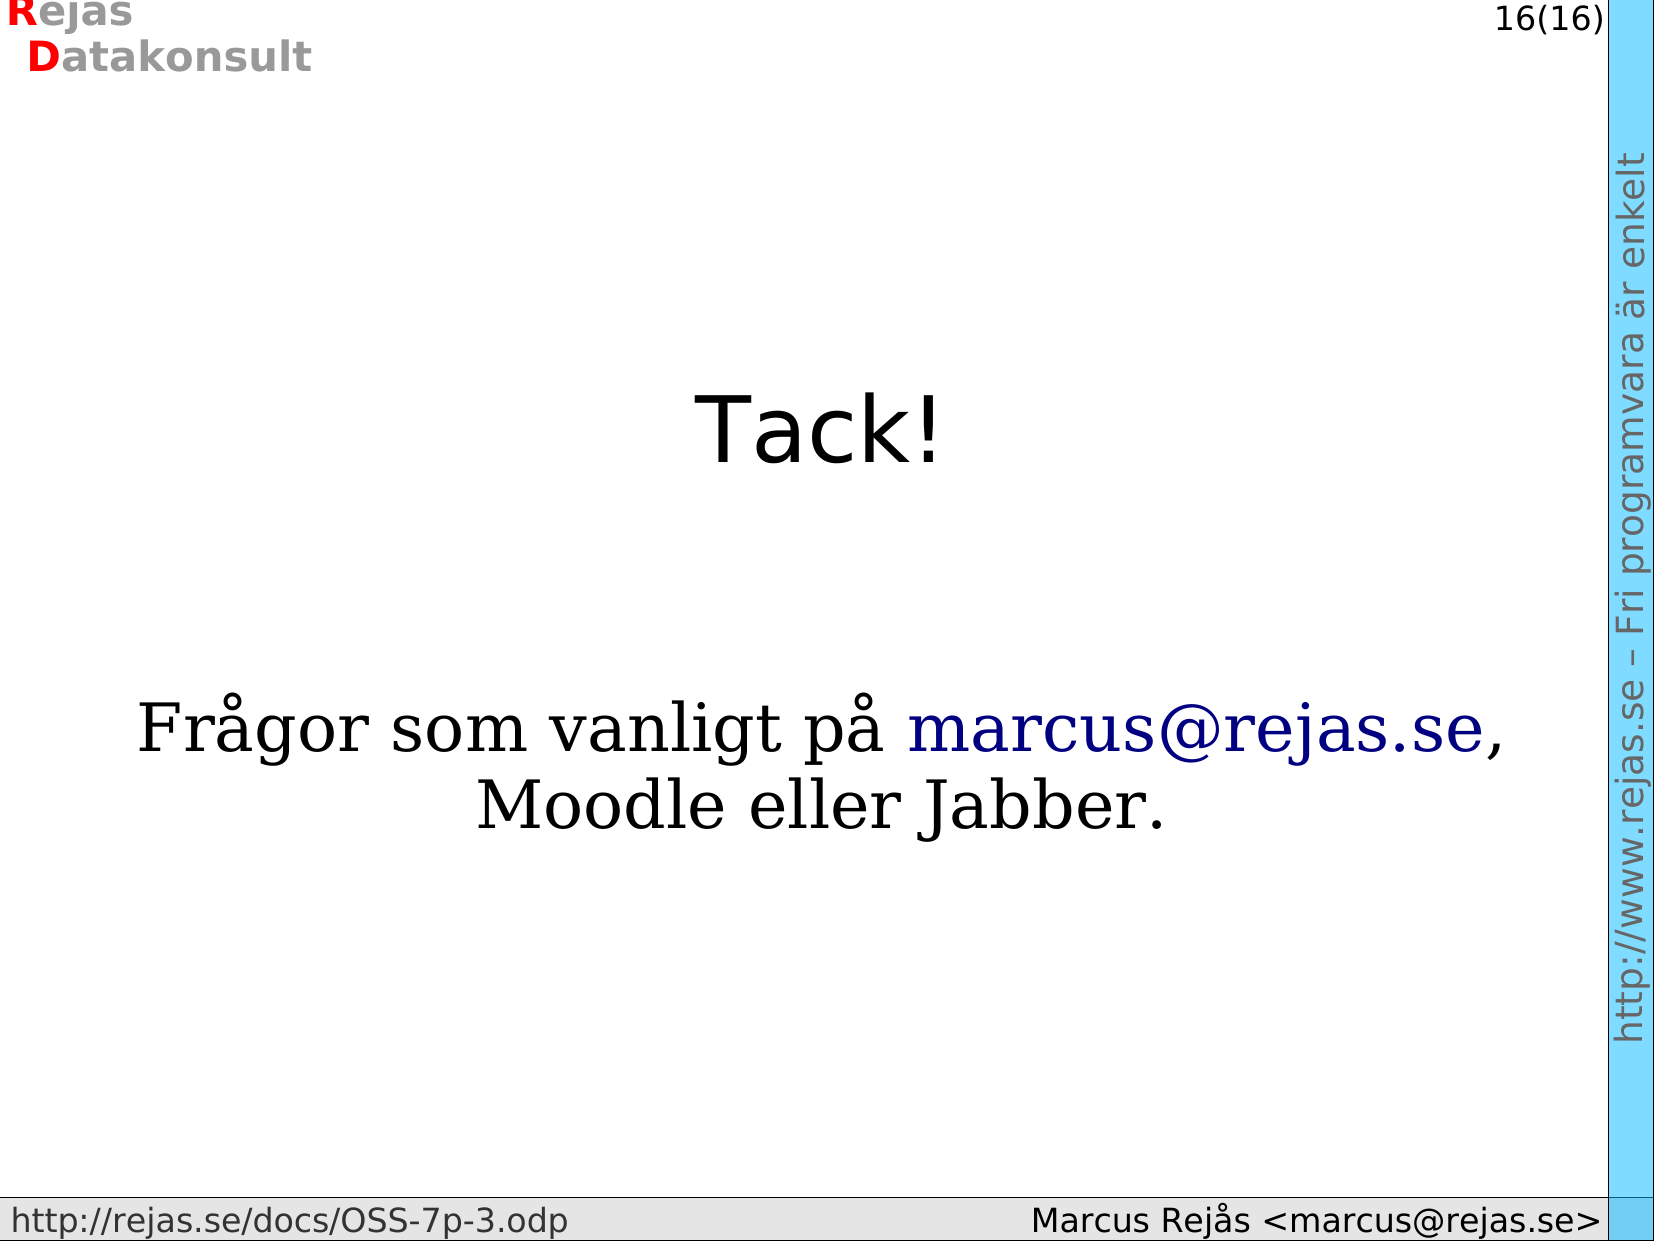

# Tack!
Frågor som vanligt på marcus@rejas.se, Moodle eller Jabber.